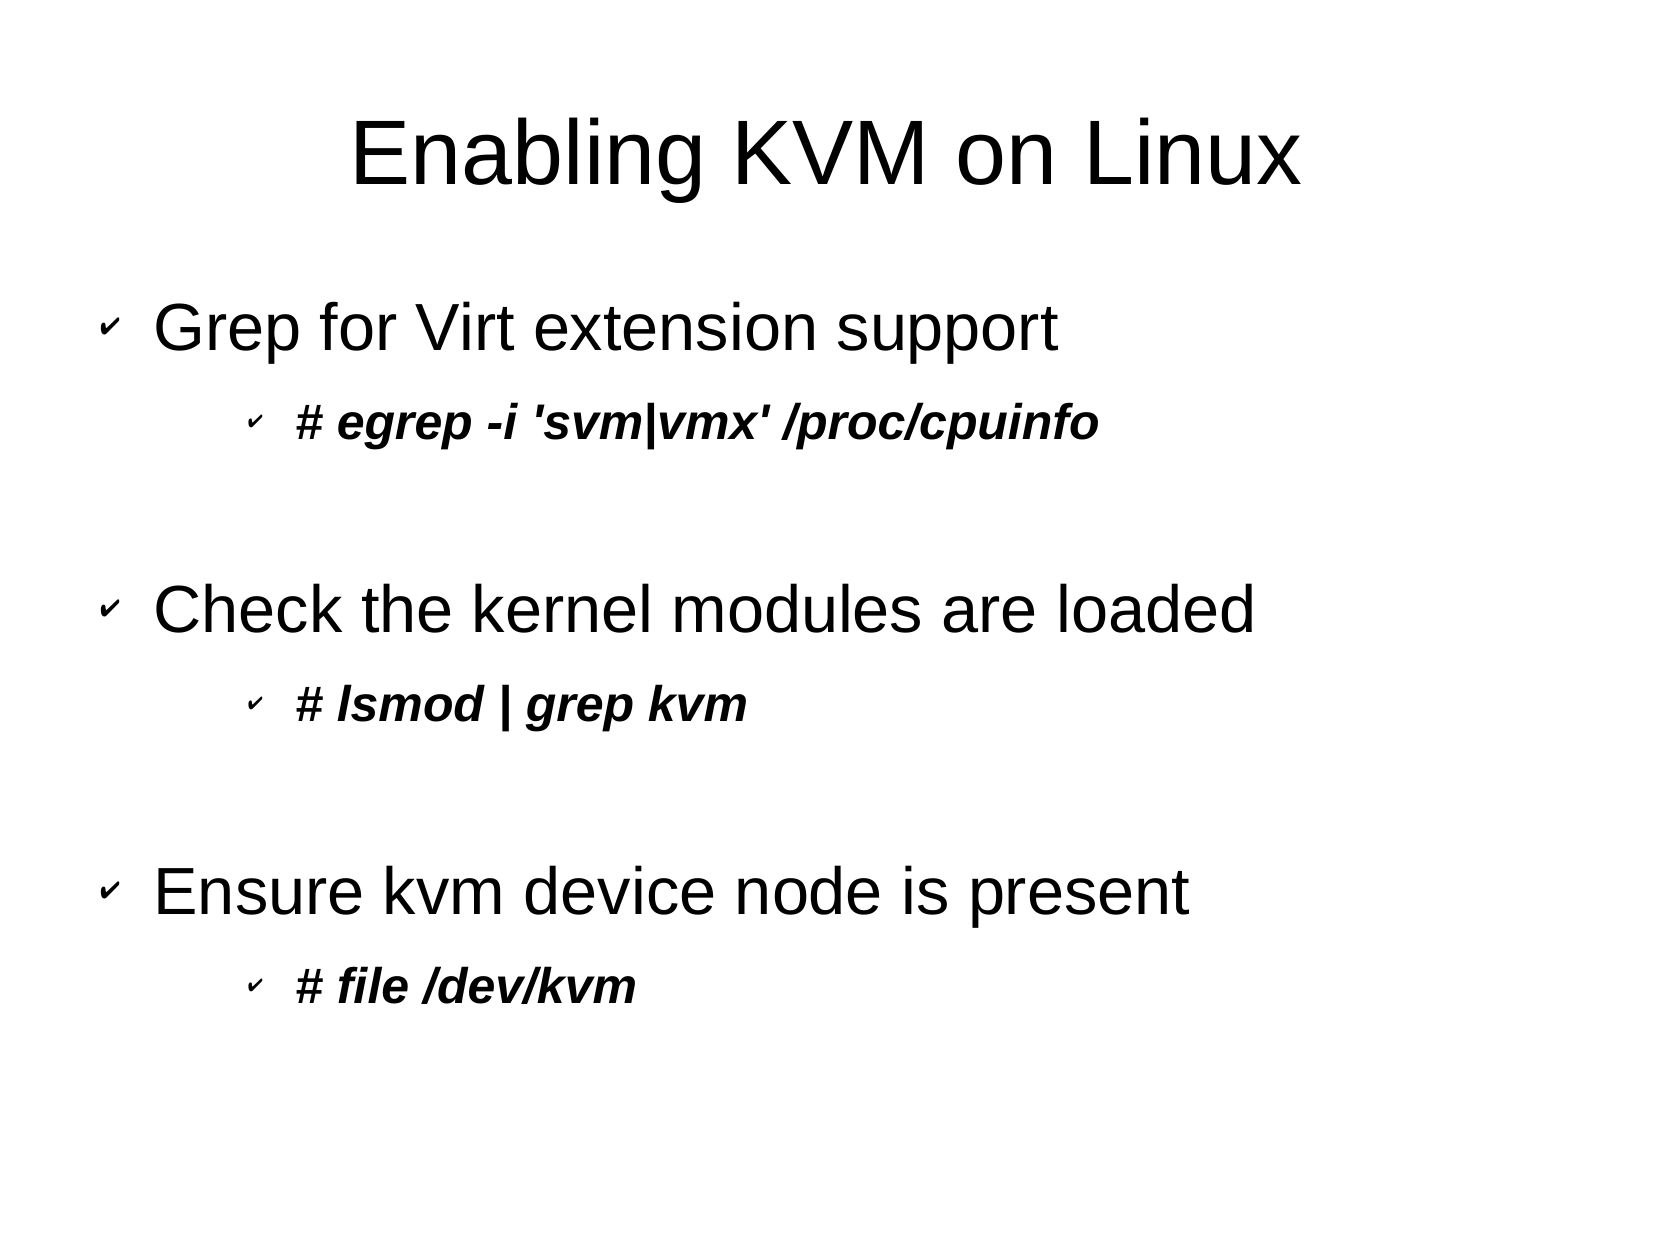

# Enabling KVM on Linux
Grep for Virt extension support
# egrep -i 'svm|vmx' /proc/cpuinfo
Check the kernel modules are loaded
# lsmod | grep kvm
Ensure kvm device node is present
# file /dev/kvm